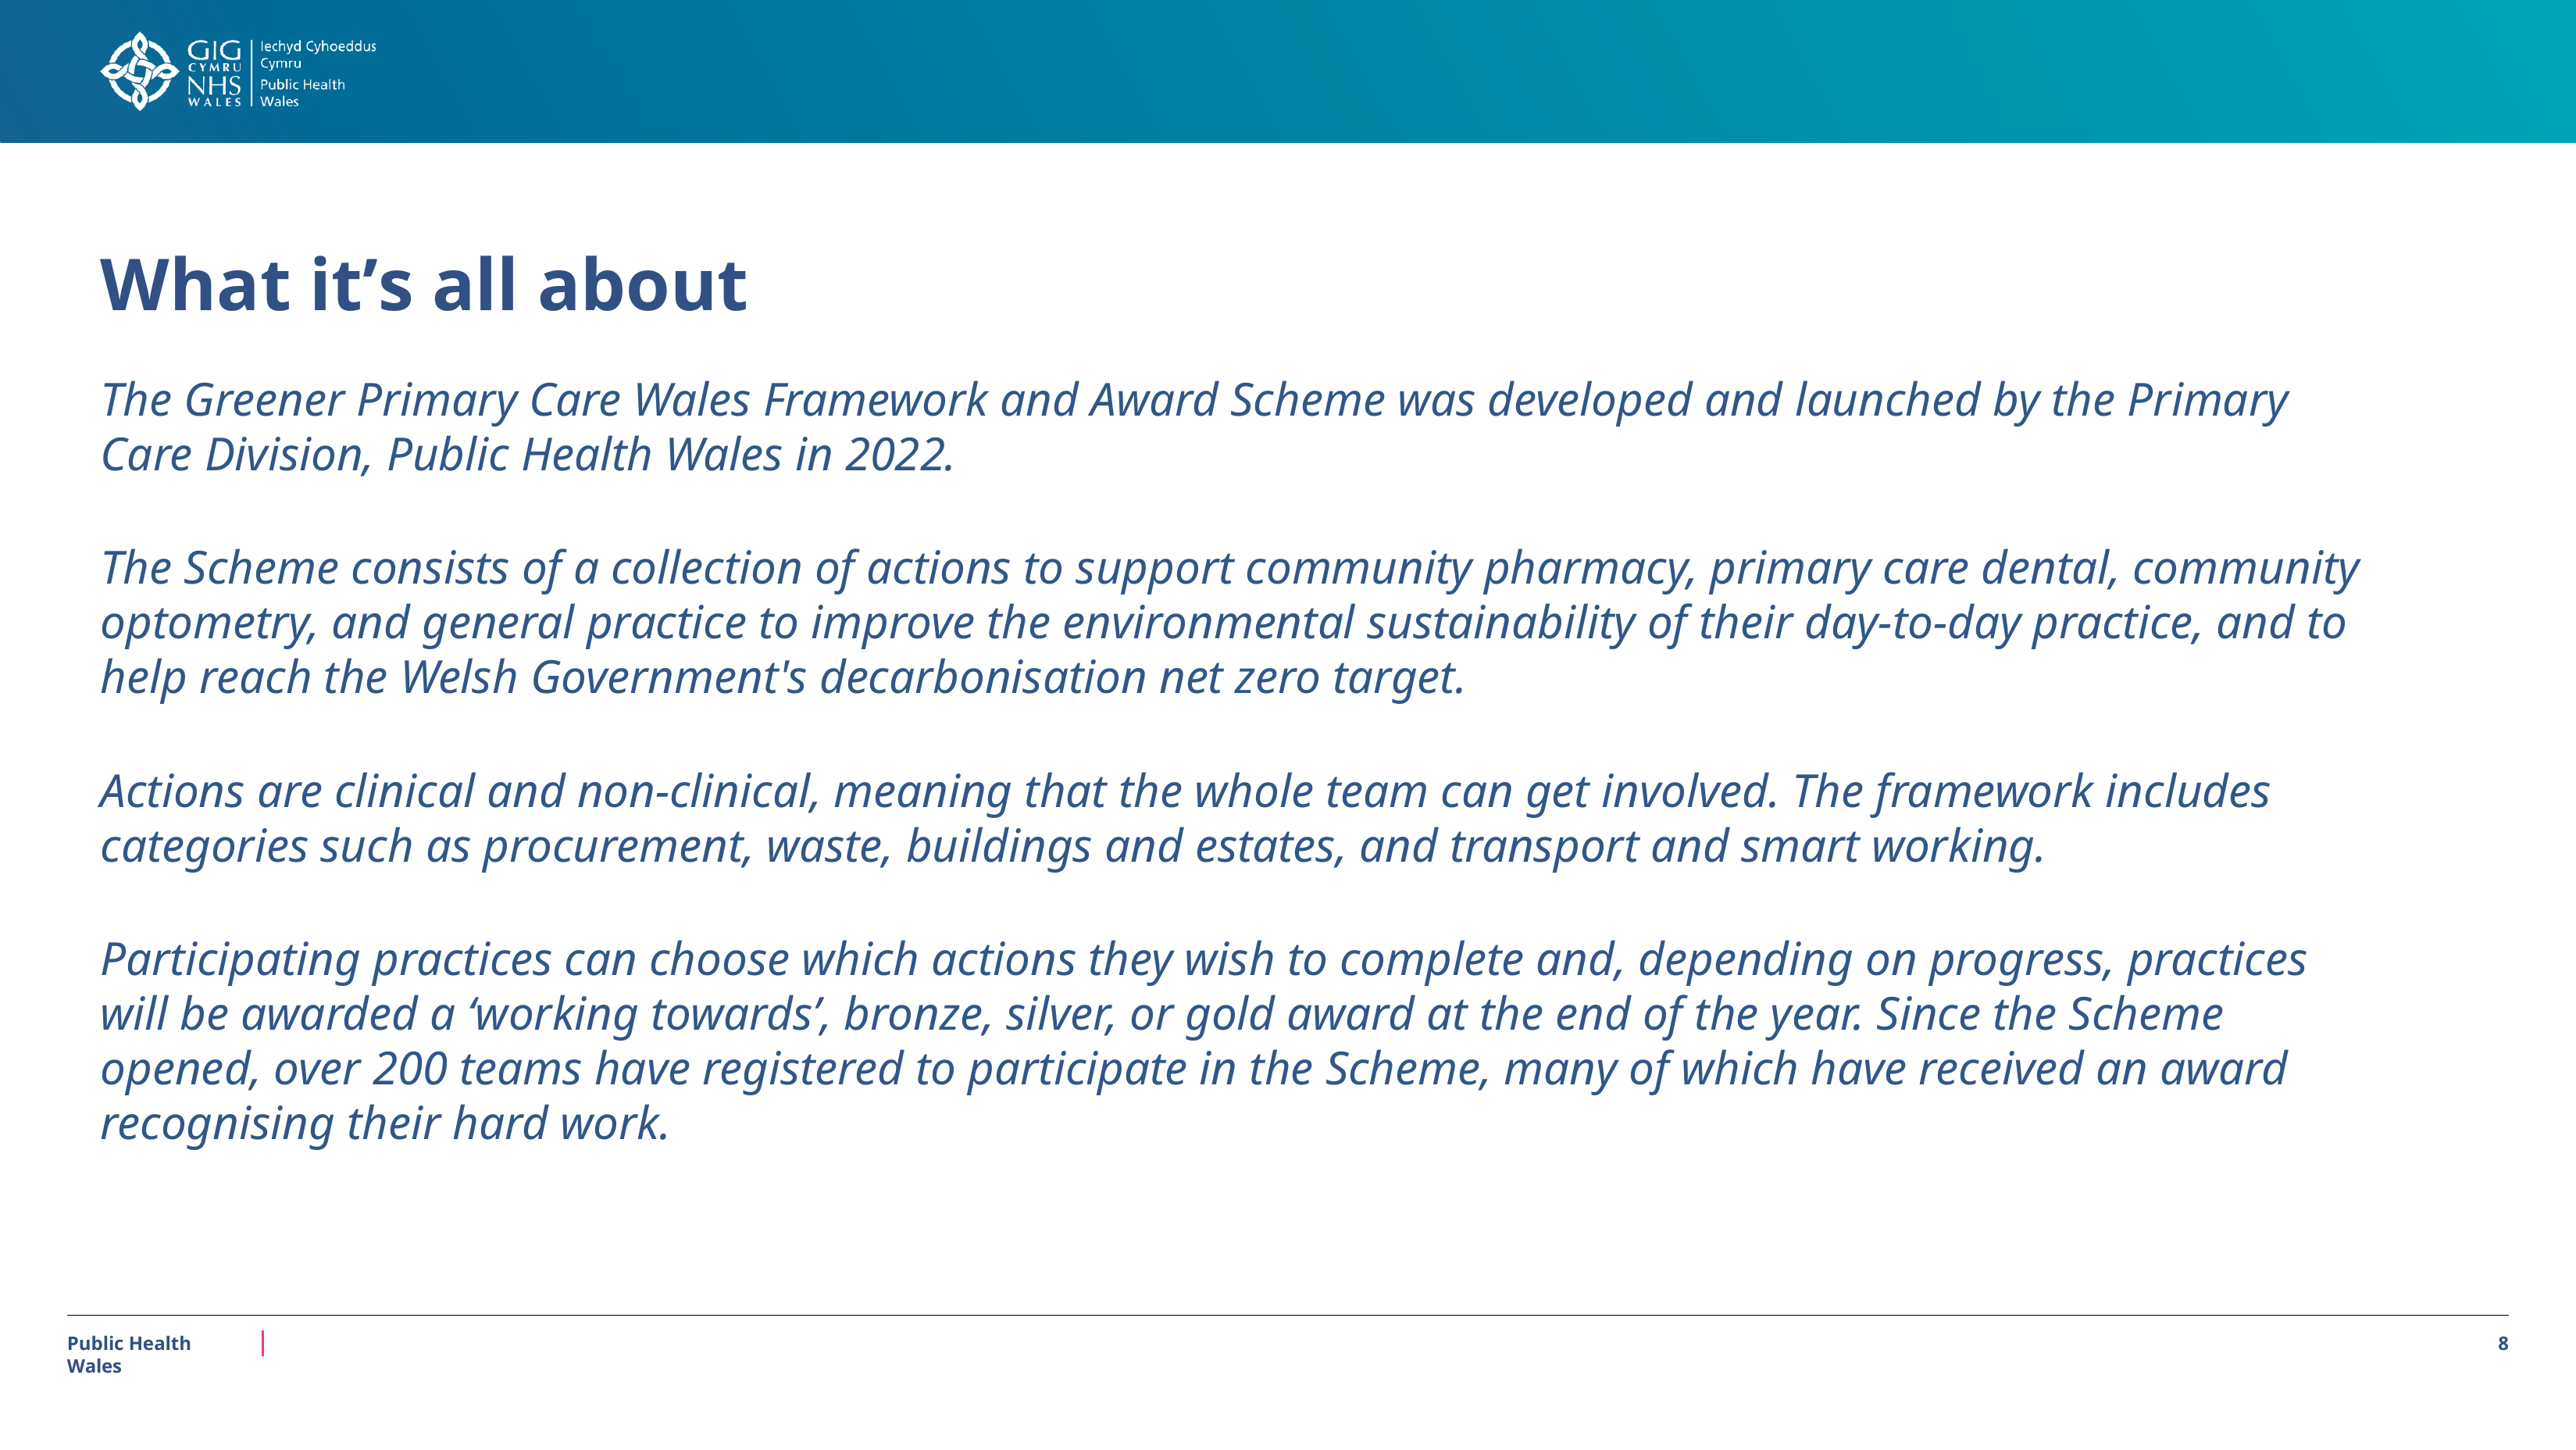

# What it’s all about
The Greener Primary Care Wales Framework and Award Scheme was developed and launched by the Primary Care Division, Public Health Wales in 2022.
The Scheme consists of a collection of actions to support community pharmacy, primary care dental, community optometry, and general practice to improve the environmental sustainability of their day-to-day practice, and to help reach the Welsh Government's decarbonisation net zero target.
Actions are clinical and non-clinical, meaning that the whole team can get involved. The framework includes categories such as procurement, waste, buildings and estates, and transport and smart working.
Participating practices can choose which actions they wish to complete and, depending on progress, practices will be awarded a ‘working towards’, bronze, silver, or gold award at the end of the year. Since the Scheme opened, over 200 teams have registered to participate in the Scheme, many of which have received an award recognising their hard work.
Public Health Wales